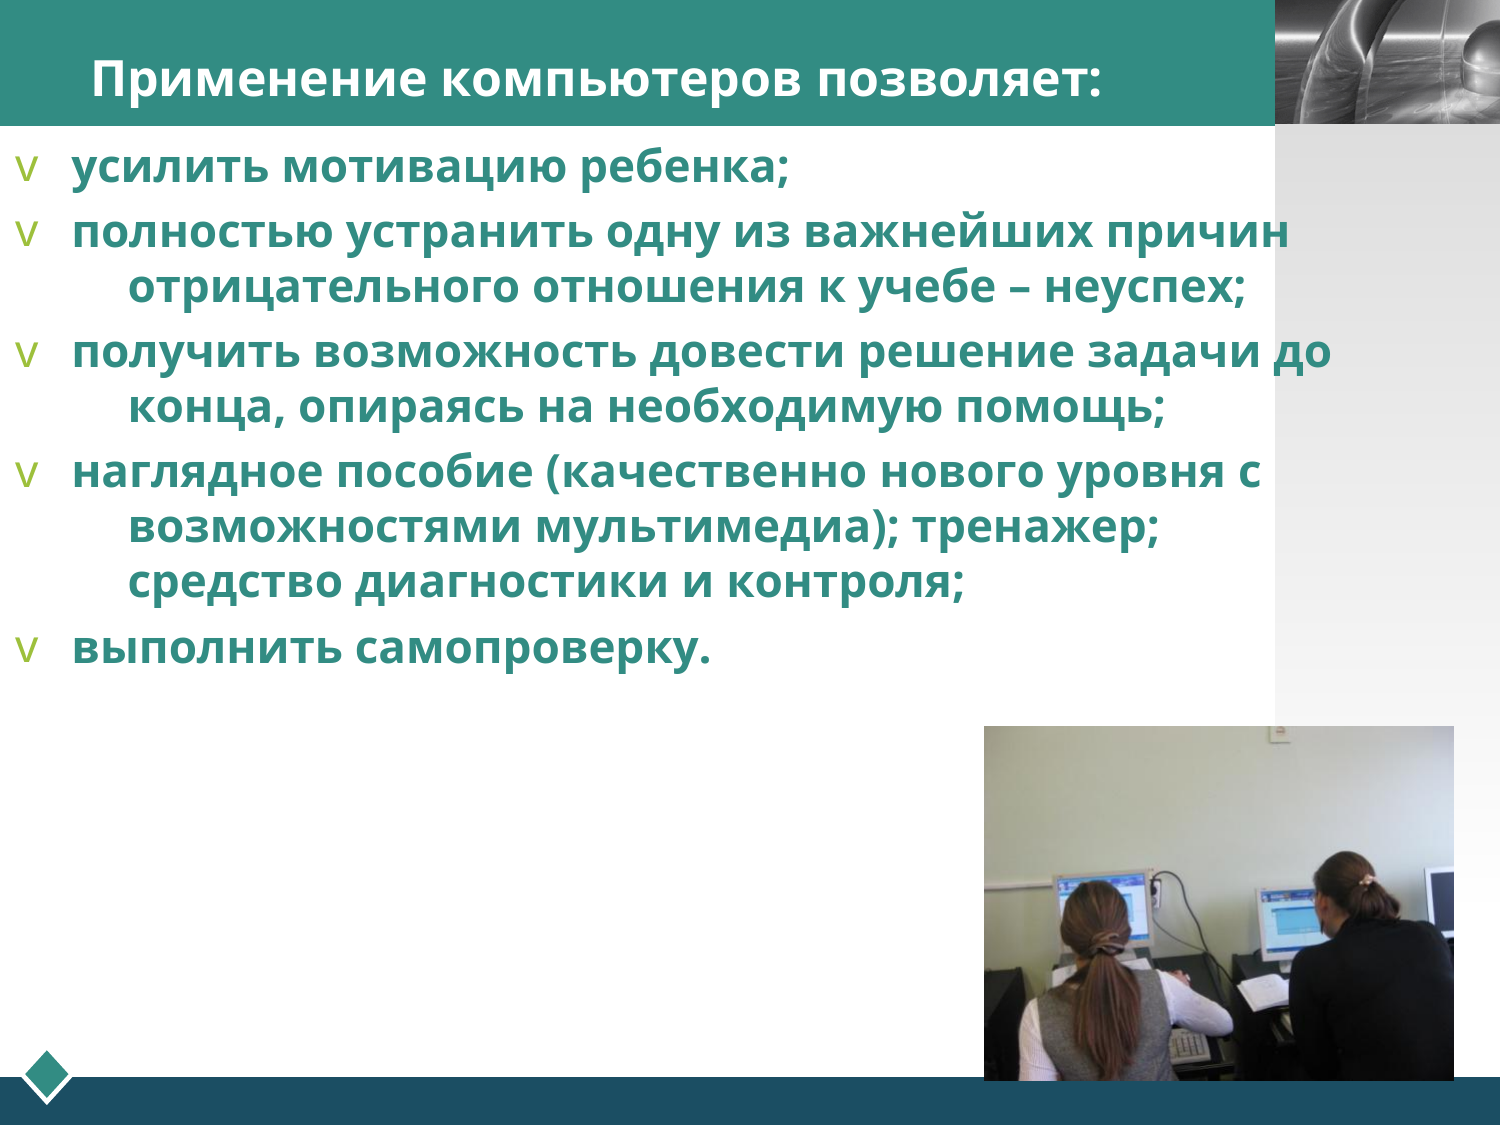

# Применение компьютеров позволяет:
усилить мотивацию ребенка;
полностью устранить одну из важнейших причин отрицательного отношения к учебе – неуспех;
получить возможность довести решение задачи до конца, опираясь на необходимую помощь;
наглядное пособие (качественно нового уровня с возможностями мультимедиа); тренажер; средство диагностики и контроля;
выполнить самопроверку.